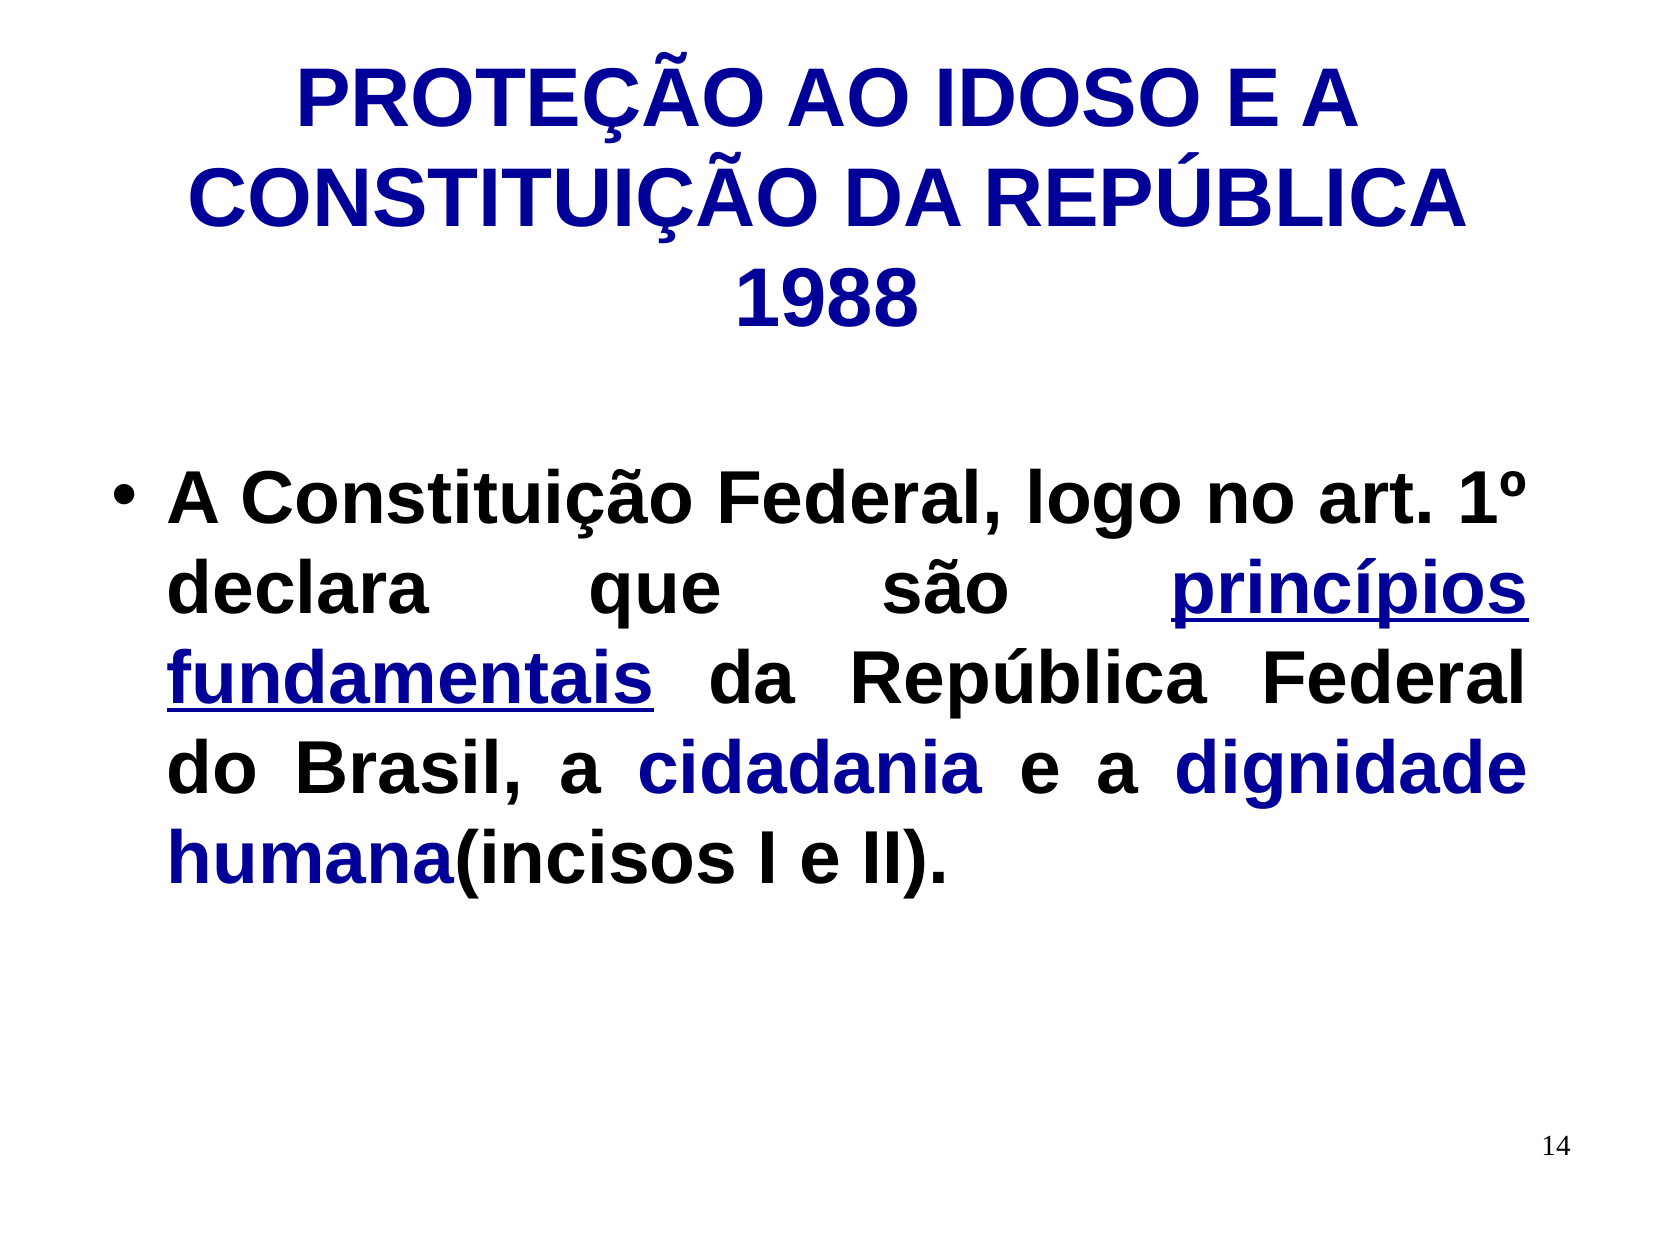

# PROTEÇÃO AO IDOSO E A CONSTITUIÇÃO DA REPÚBLICA 1988
A Constituição Federal, logo no art. 1º declara que são princípios fundamentais da República Federal do Brasil, a cidadania e a dignidade humana(incisos I e II).
14